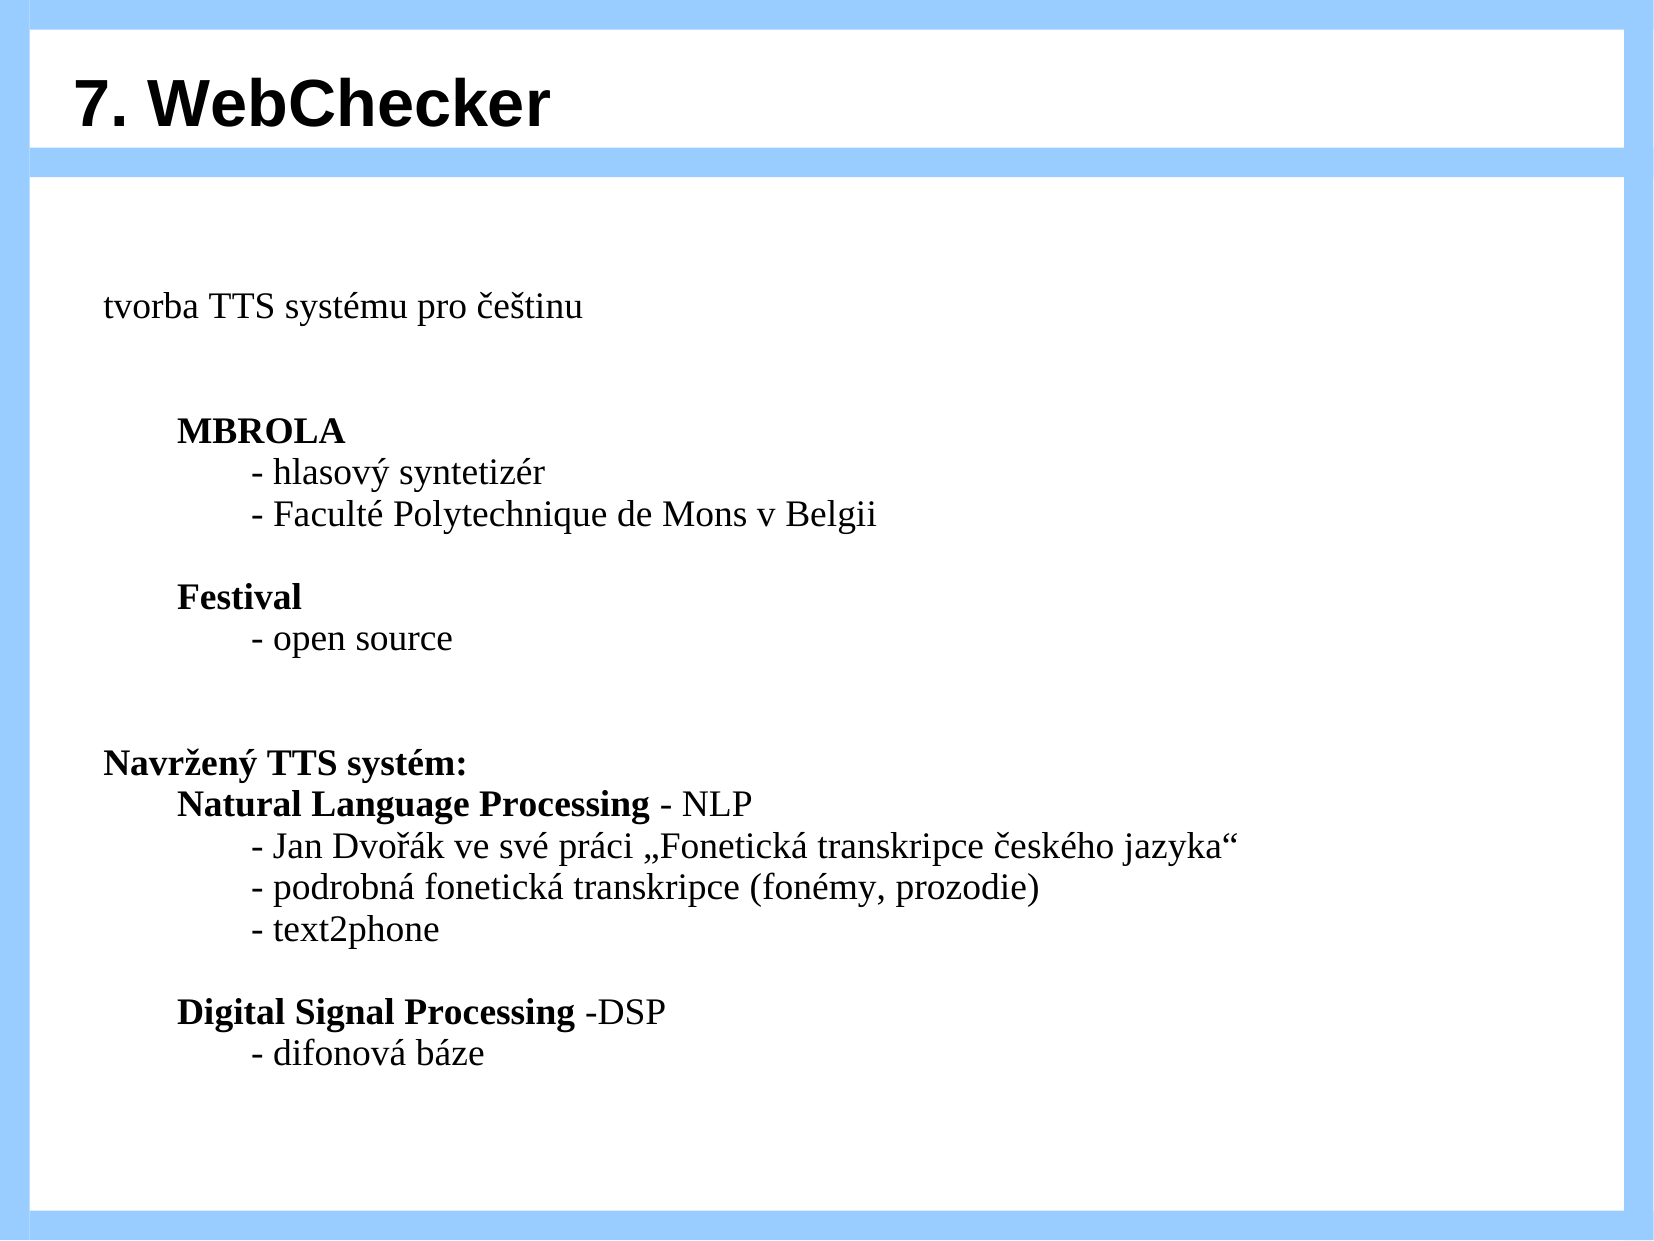

7. WebChecker
tvorba TTS systému pro češtinu
	MBROLA
		- hlasový syntetizér
		- Faculté Polytechnique de Mons v Belgii
	Festival
		- open source
Navržený TTS systém:
	Natural Language Processing - NLP
		- Jan Dvořák ve své práci „Fonetická transkripce českého jazyka“
		- podrobná fonetická transkripce (fonémy, prozodie)
		- text2phone
	Digital Signal Processing -DSP
		- difonová báze